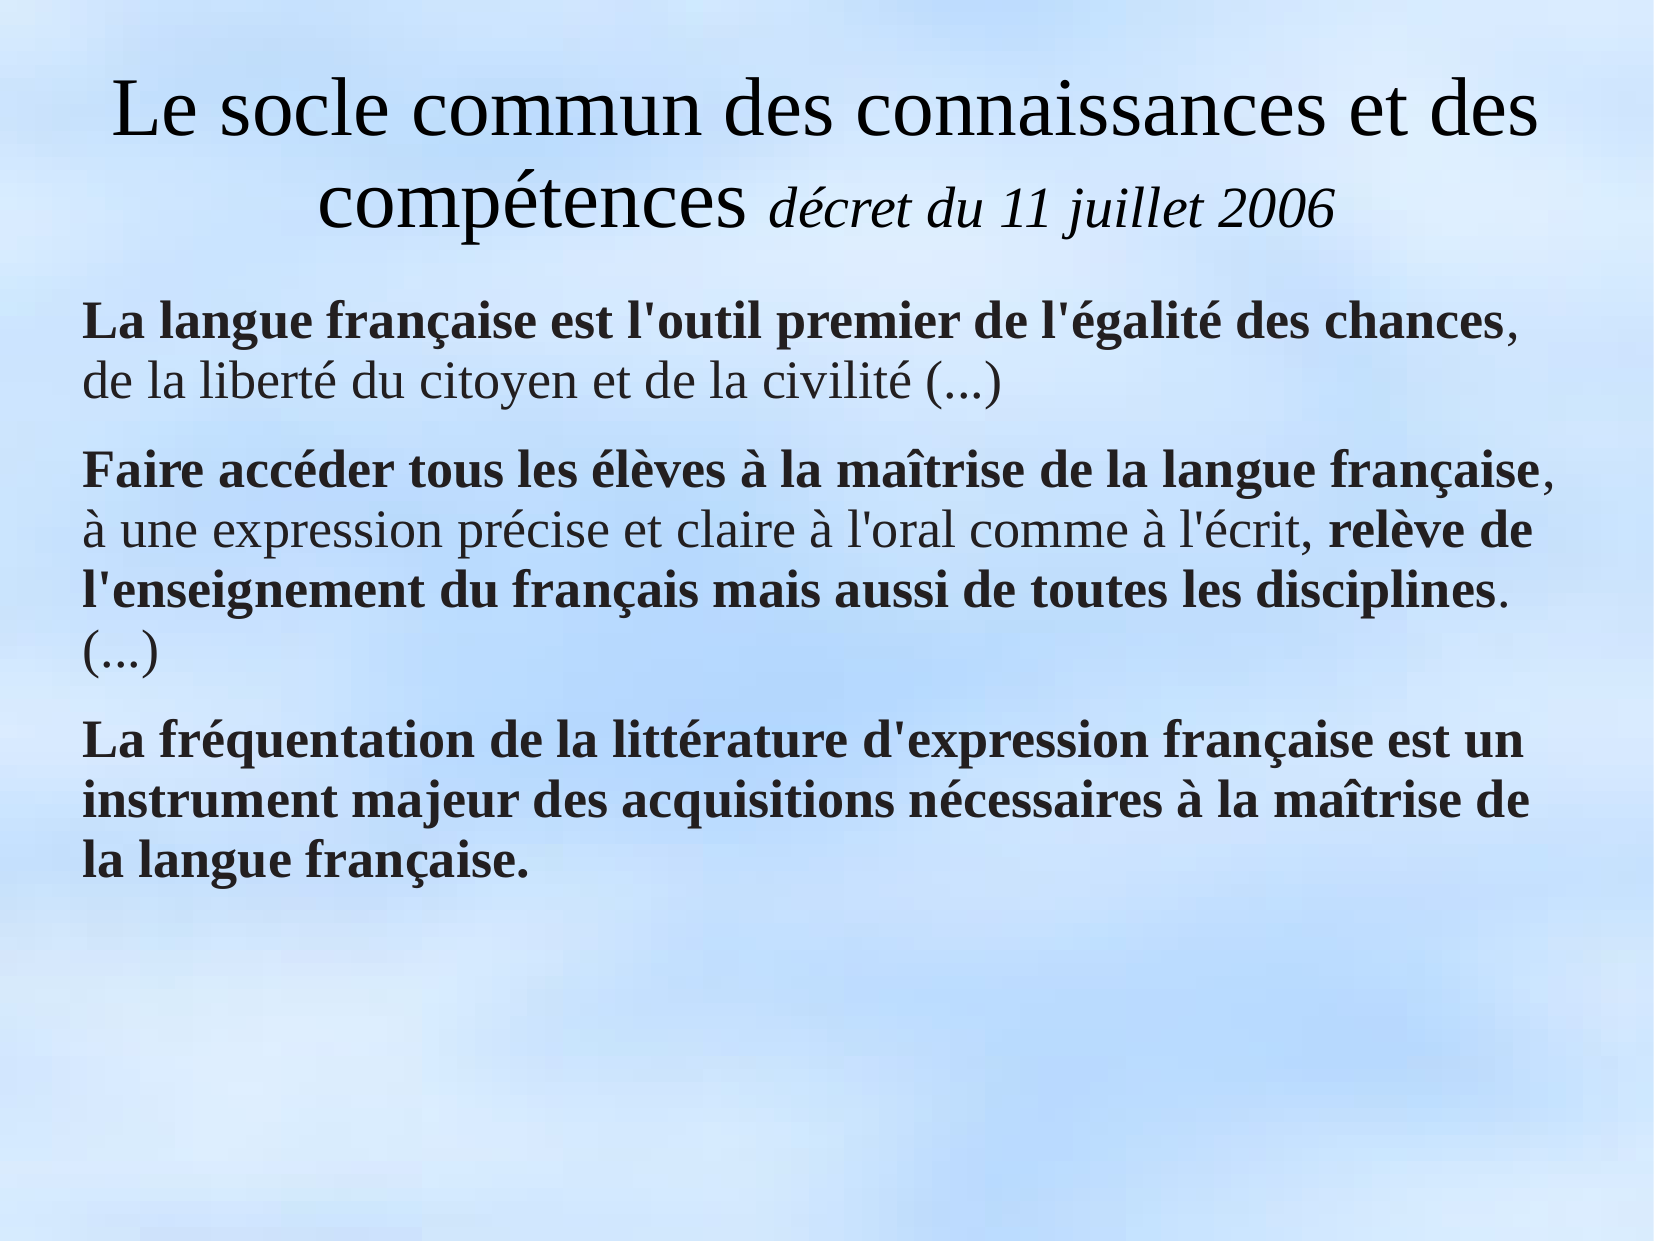

# Le socle commun des connaissances et des compétences décret du 11 juillet 2006
La langue française est l'outil premier de l'égalité des chances, de la liberté du citoyen et de la civilité (...)
Faire accéder tous les élèves à la maîtrise de la langue française, à une expression précise et claire à l'oral comme à l'écrit, relève de l'enseignement du français mais aussi de toutes les disciplines. (...)
La fréquentation de la littérature d'expression française est un instrument majeur des acquisitions nécessaires à la maîtrise de la langue française.